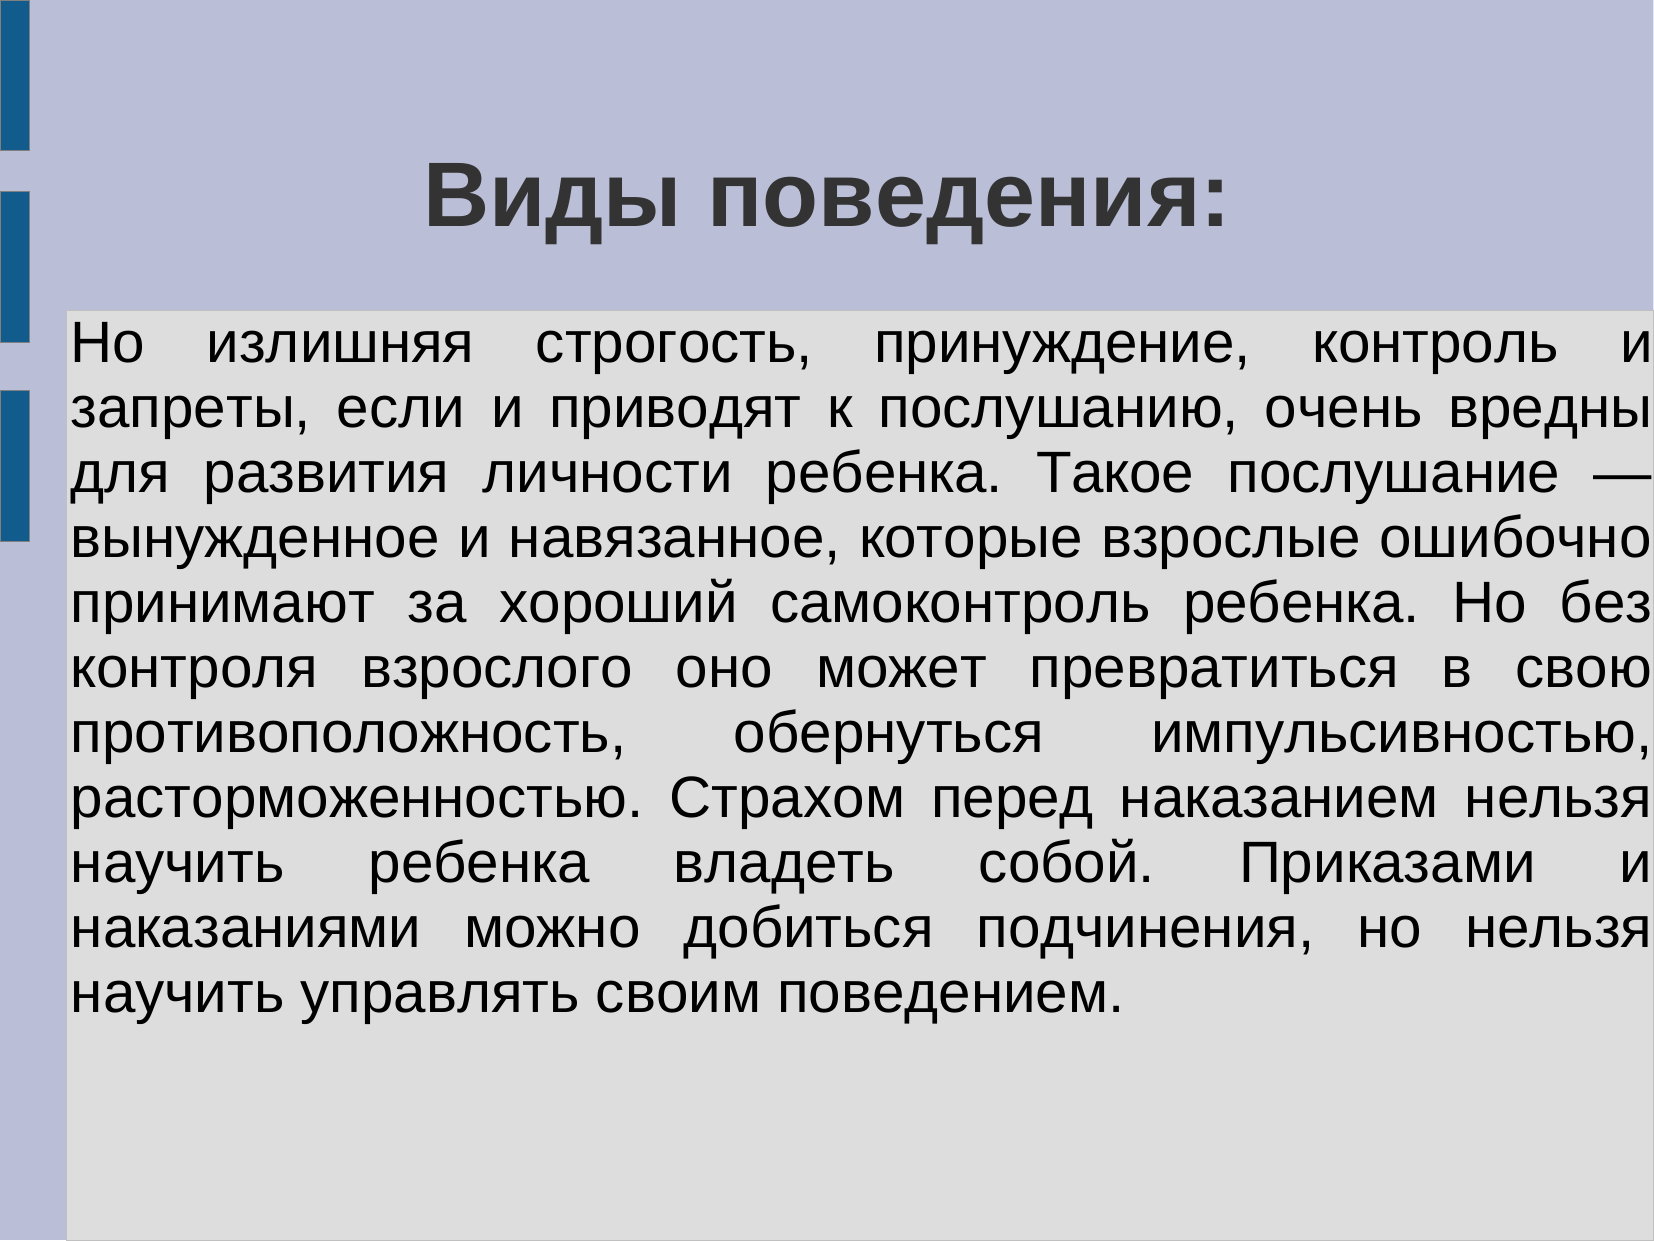

# Виды поведения:
Но излишняя строгость, принуждение, контроль и запреты, если и приводят к послушанию, очень вредны для развития личности ребенка. Такое послушание — вынужденное и навязанное, которые взрослые ошибочно принимают за хороший самоконтроль ребенка. Но без контроля взрослого оно может превратиться в свою противоположность, обернуться импульсивностью, расторможенностью. Страхом перед наказанием нельзя научить ребенка владеть собой. Приказами и наказаниями можно добиться подчинения, но нельзя научить управлять своим поведением.